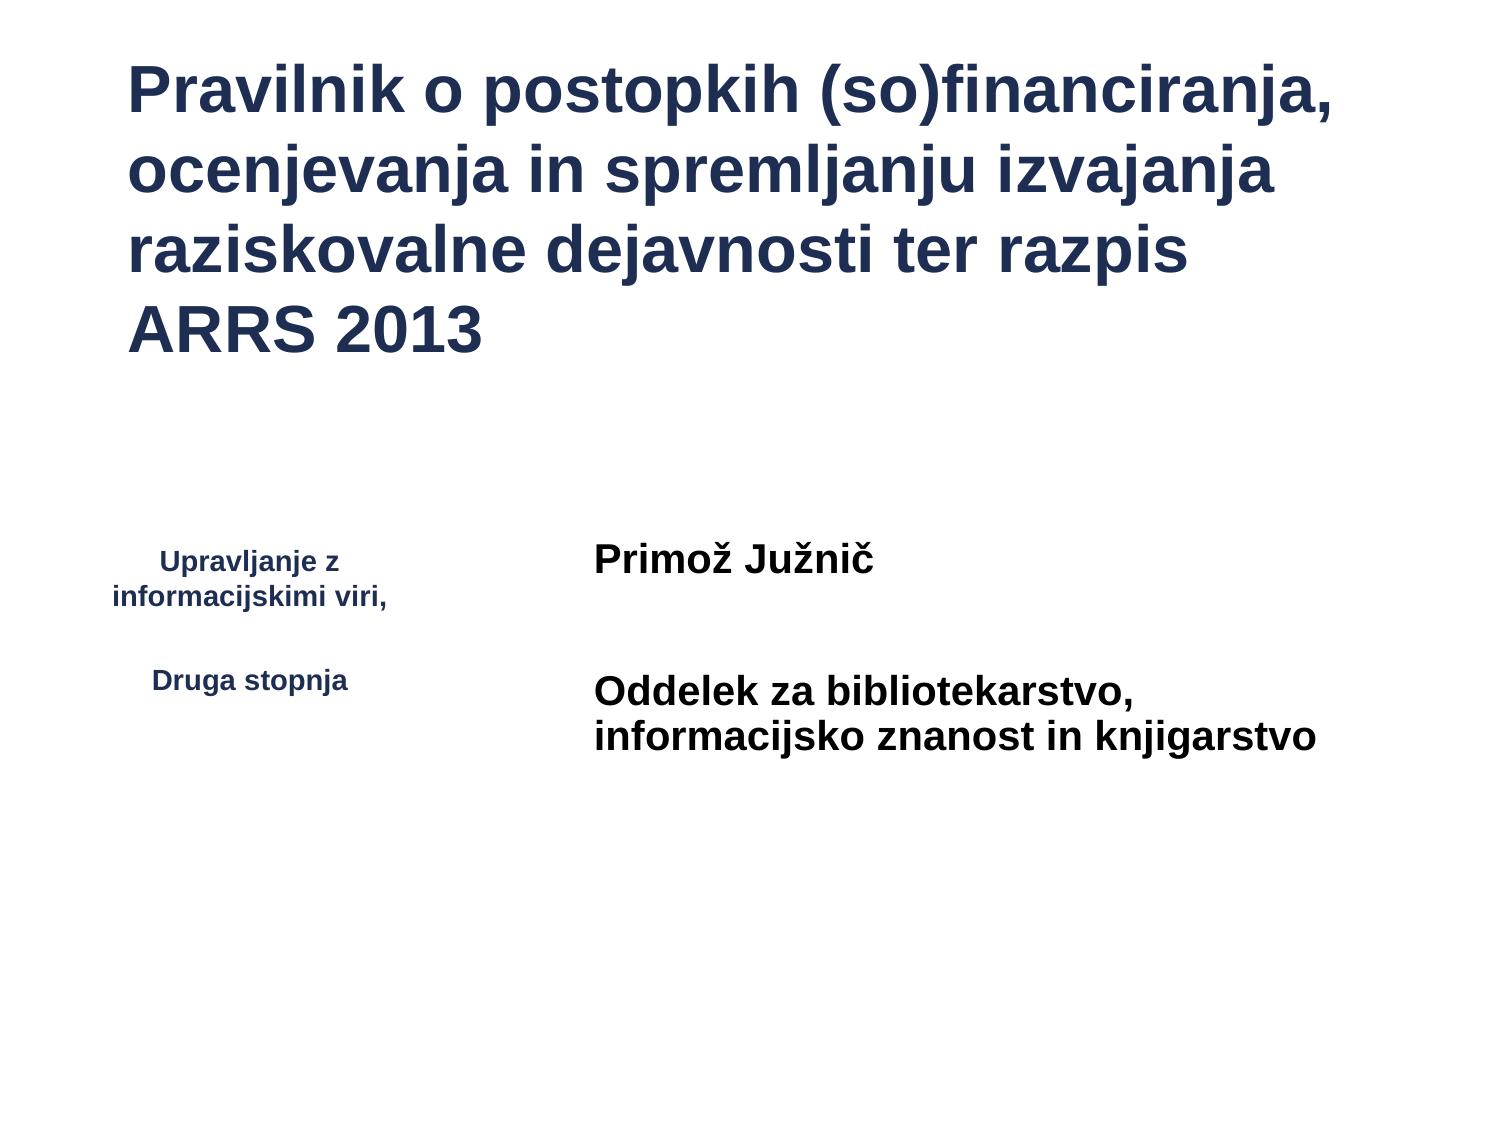

Pravilnik o postopkih (so)financiranja, ocenjevanja in spremljanju izvajanja raziskovalne dejavnosti ter razpis ARRS 2013
# Primož Južnič
Oddelek za bibliotekarstvo, informacijsko znanost in knjigarstvo
Upravljanje z informacijskimi viri,
Druga stopnja
Primoz Juznic, BINK, FF, Univerza v Ljubljani
1